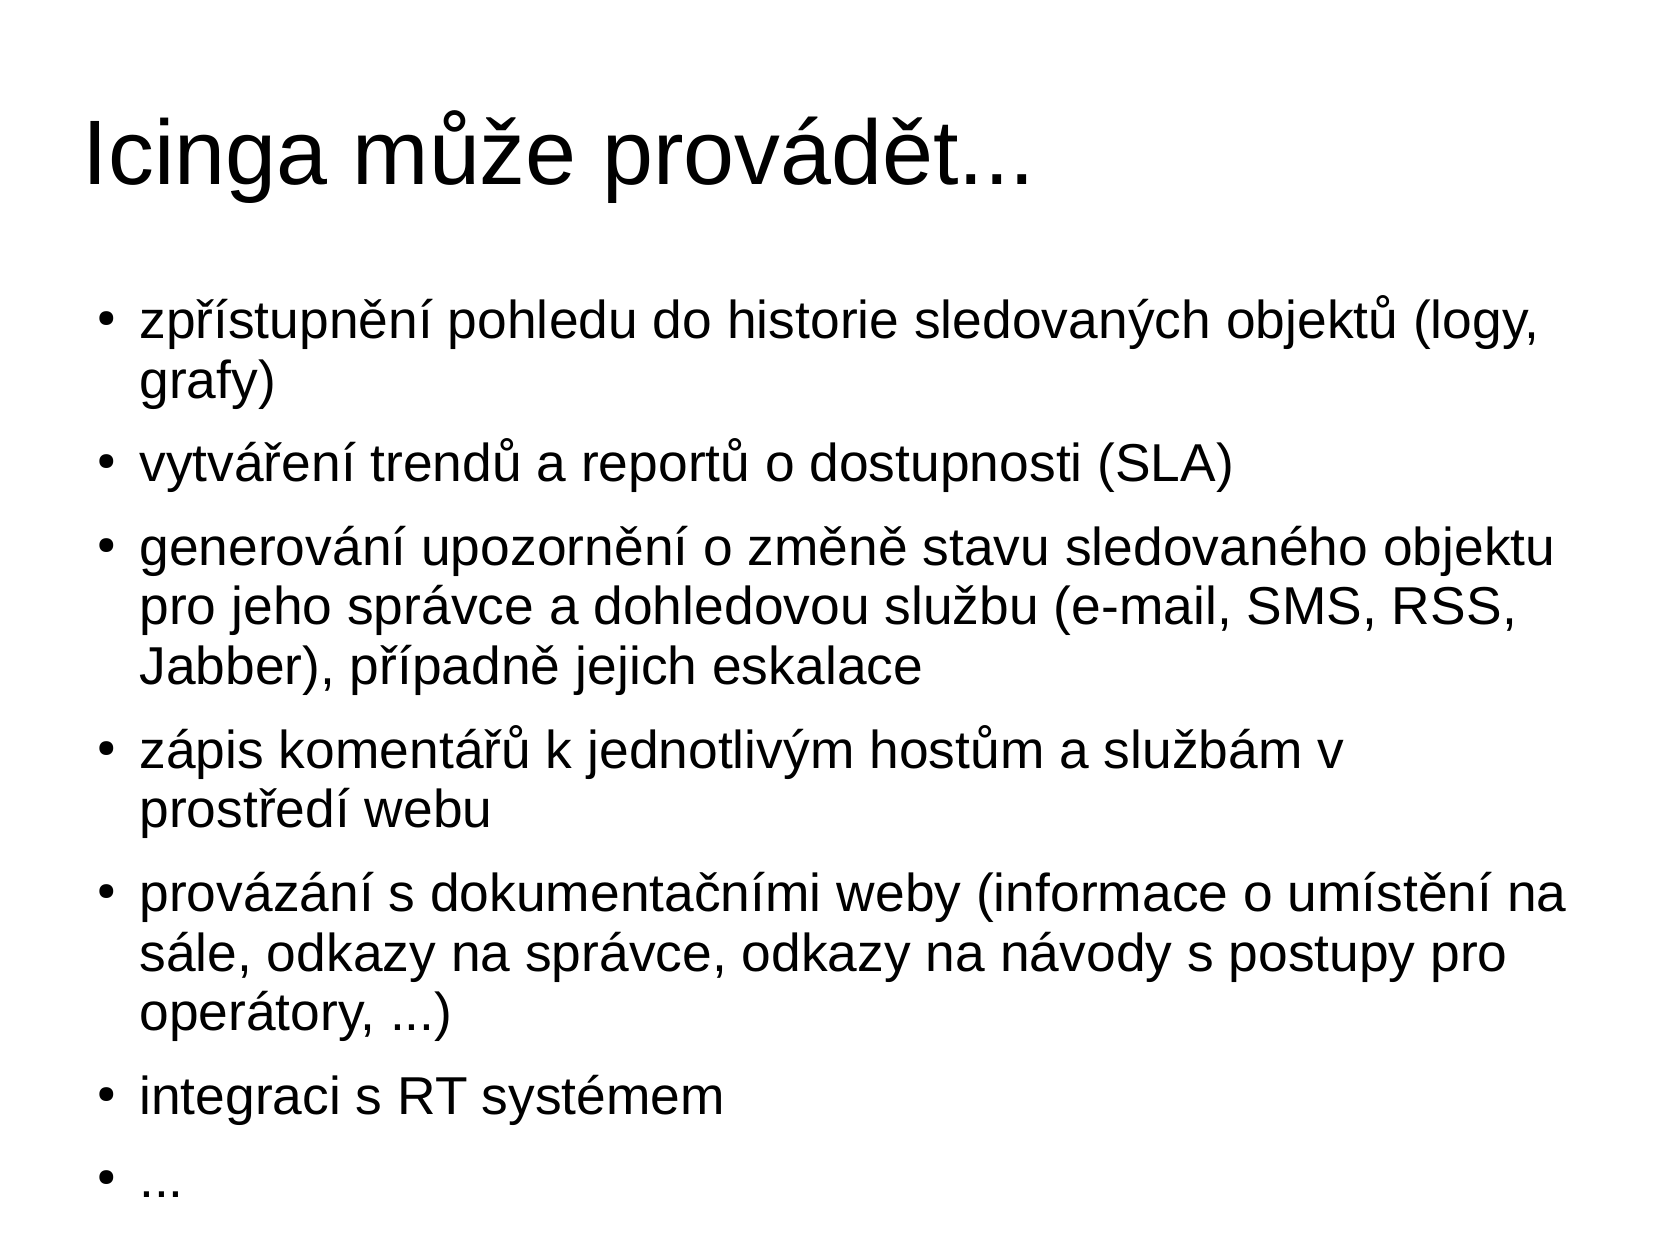

# Icinga může provádět...
zpřístupnění pohledu do historie sledovaných objektů (logy, grafy)
vytváření trendů a reportů o dostupnosti (SLA)
generování upozornění o změně stavu sledovaného objektu pro jeho správce a dohledovou službu (e-mail, SMS, RSS, Jabber), případně jejich eskalace
zápis komentářů k jednotlivým hostům a službám v prostředí webu
provázání s dokumentačními weby (informace o umístění na sále, odkazy na správce, odkazy na návody s postupy pro operátory, ...)
integraci s RT systémem
...